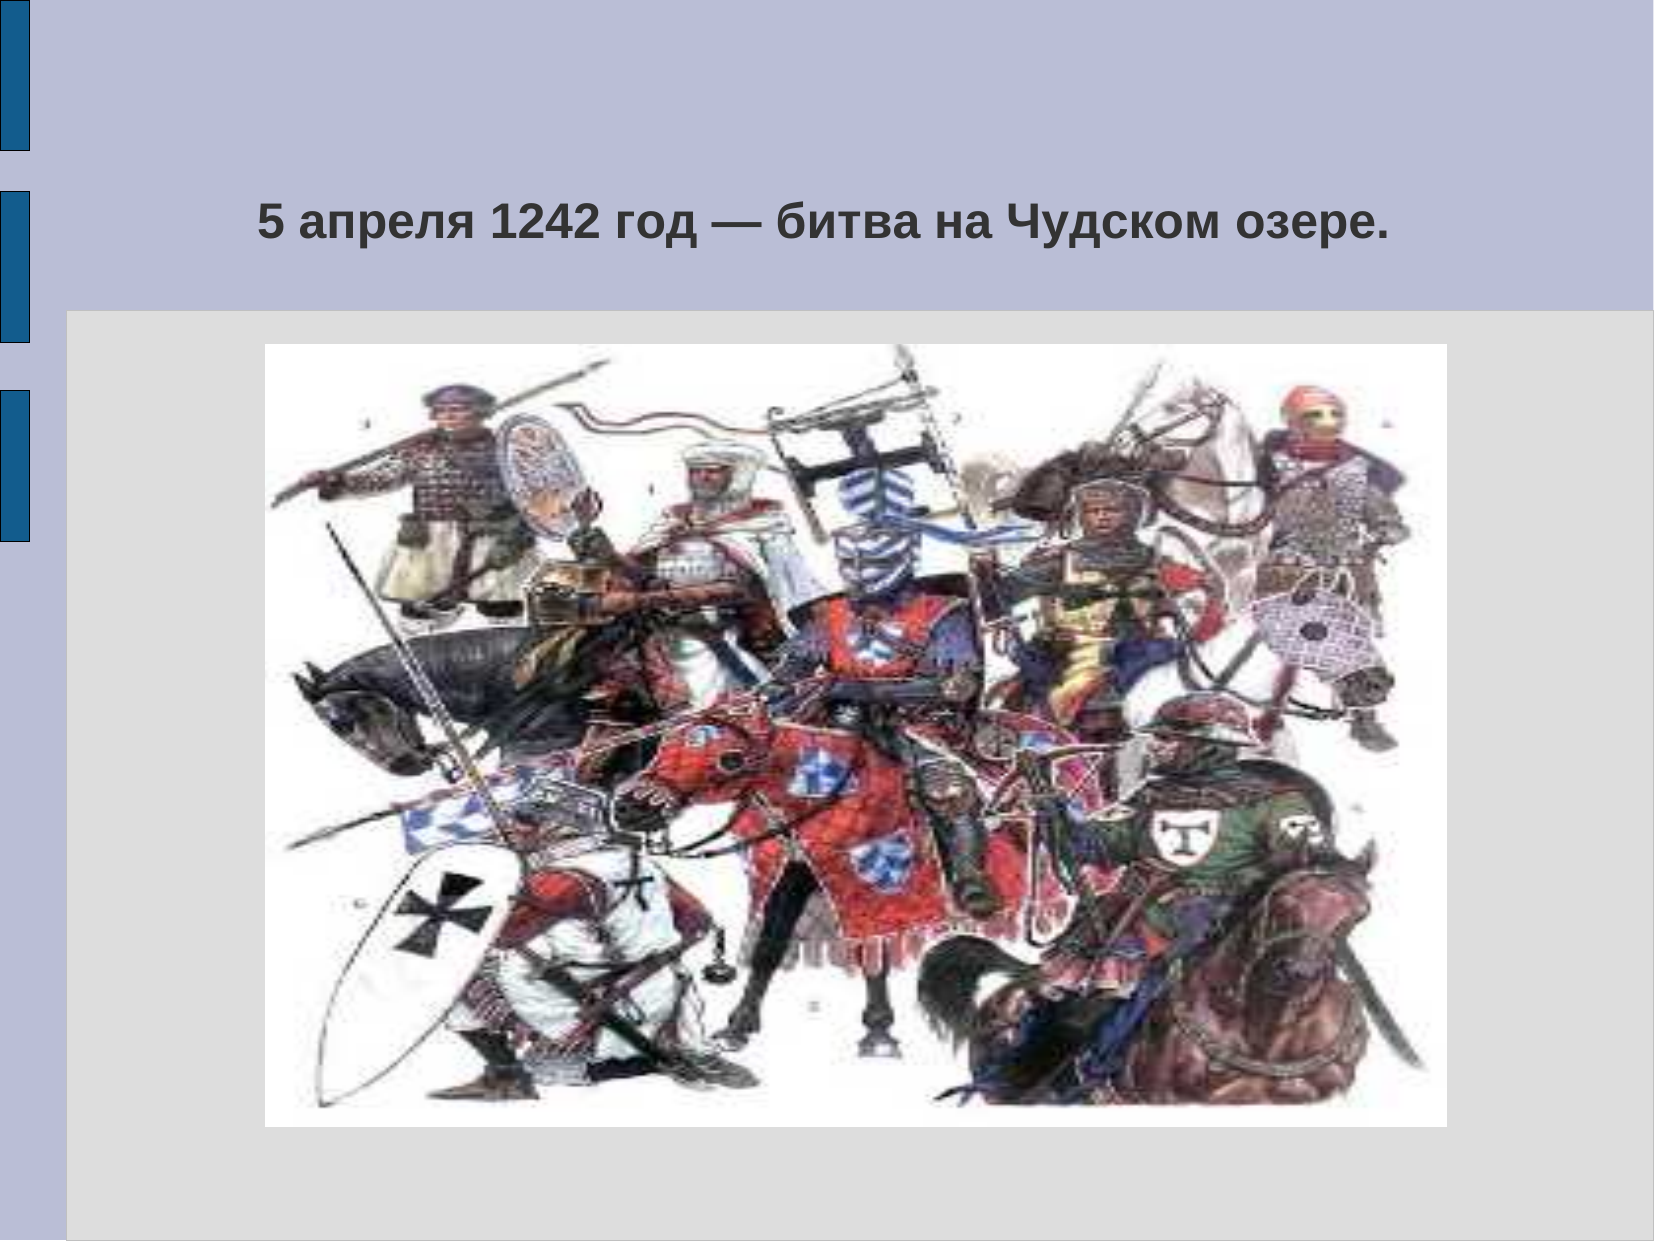

# 5 апреля 1242 год — битва на Чудском озере.